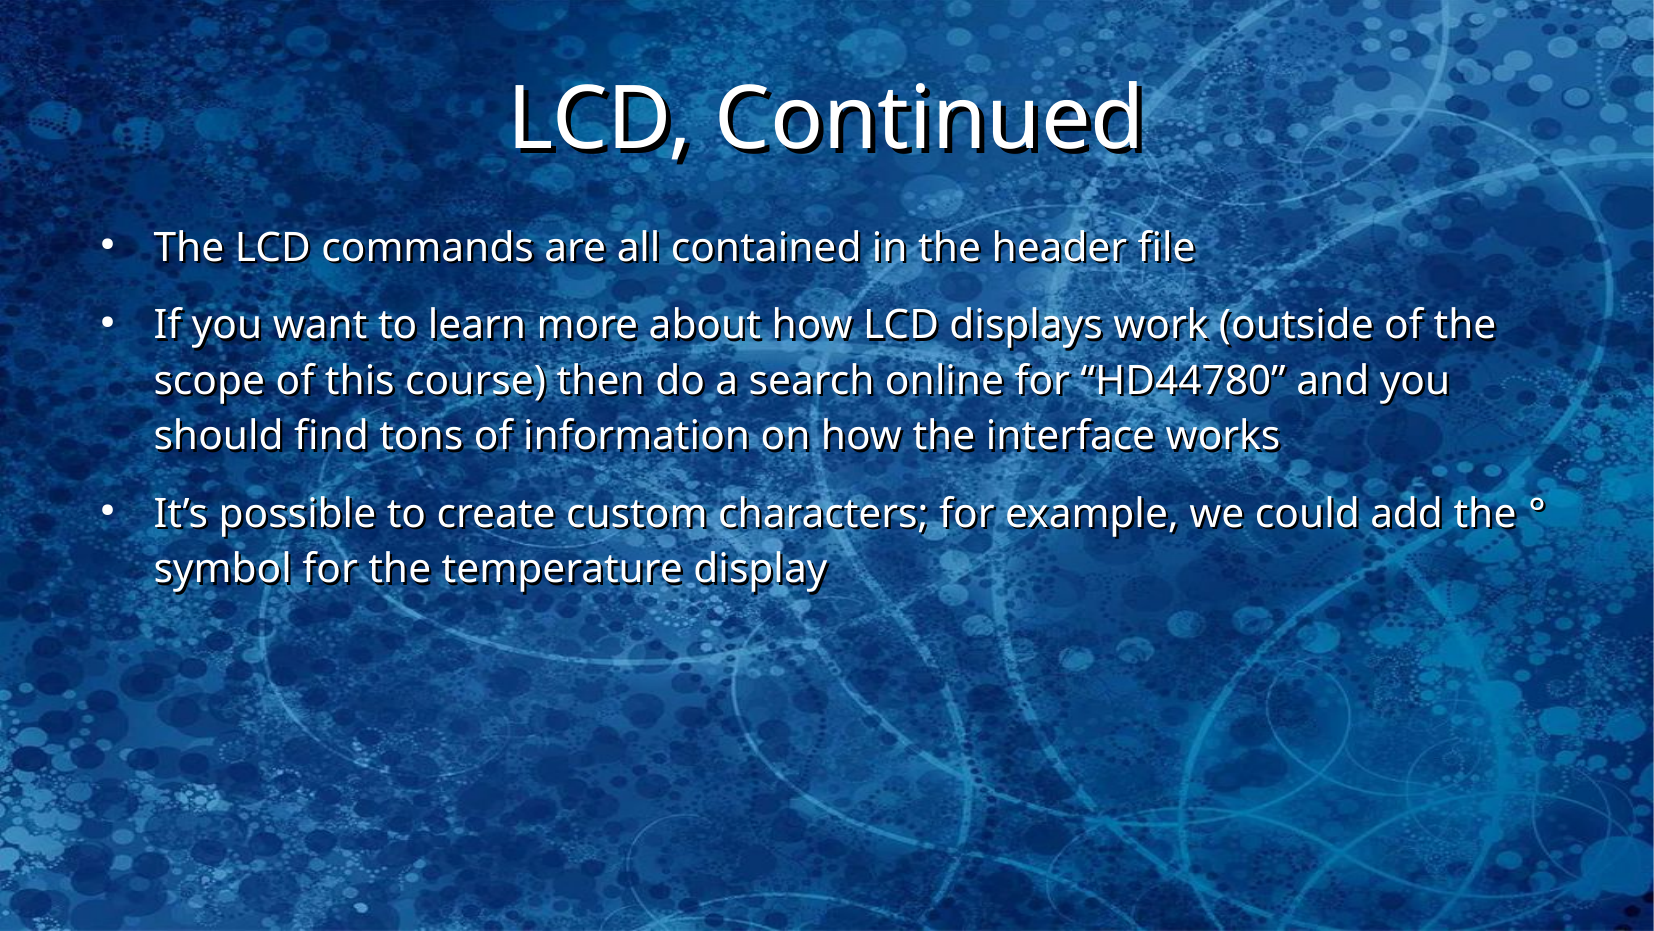

# LCD, Continued
The LCD commands are all contained in the header file
If you want to learn more about how LCD displays work (outside of the scope of this course) then do a search online for “HD44780” and you should find tons of information on how the interface works
It’s possible to create custom characters; for example, we could add the ° symbol for the temperature display